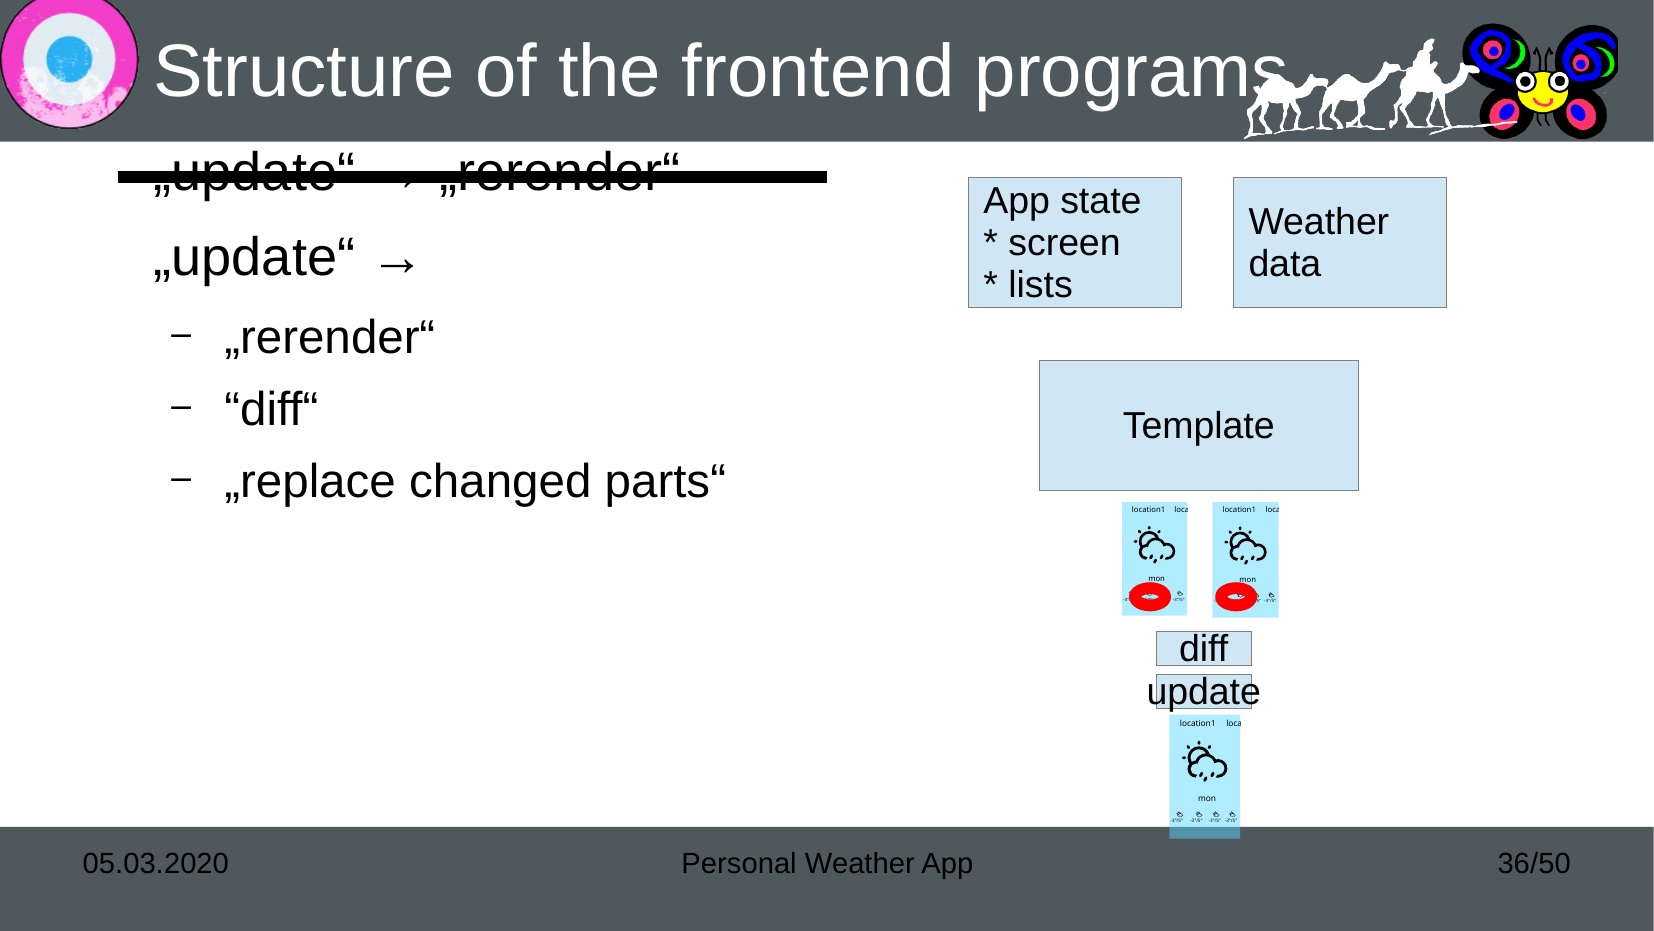

# Structure of the frontend programs
„update“ → „rerender“
„update“ →
„rerender“
“diff“
„replace changed parts“
App state
* screen
* lists
Weather
data
Template
diff
update
08. März 2019
36